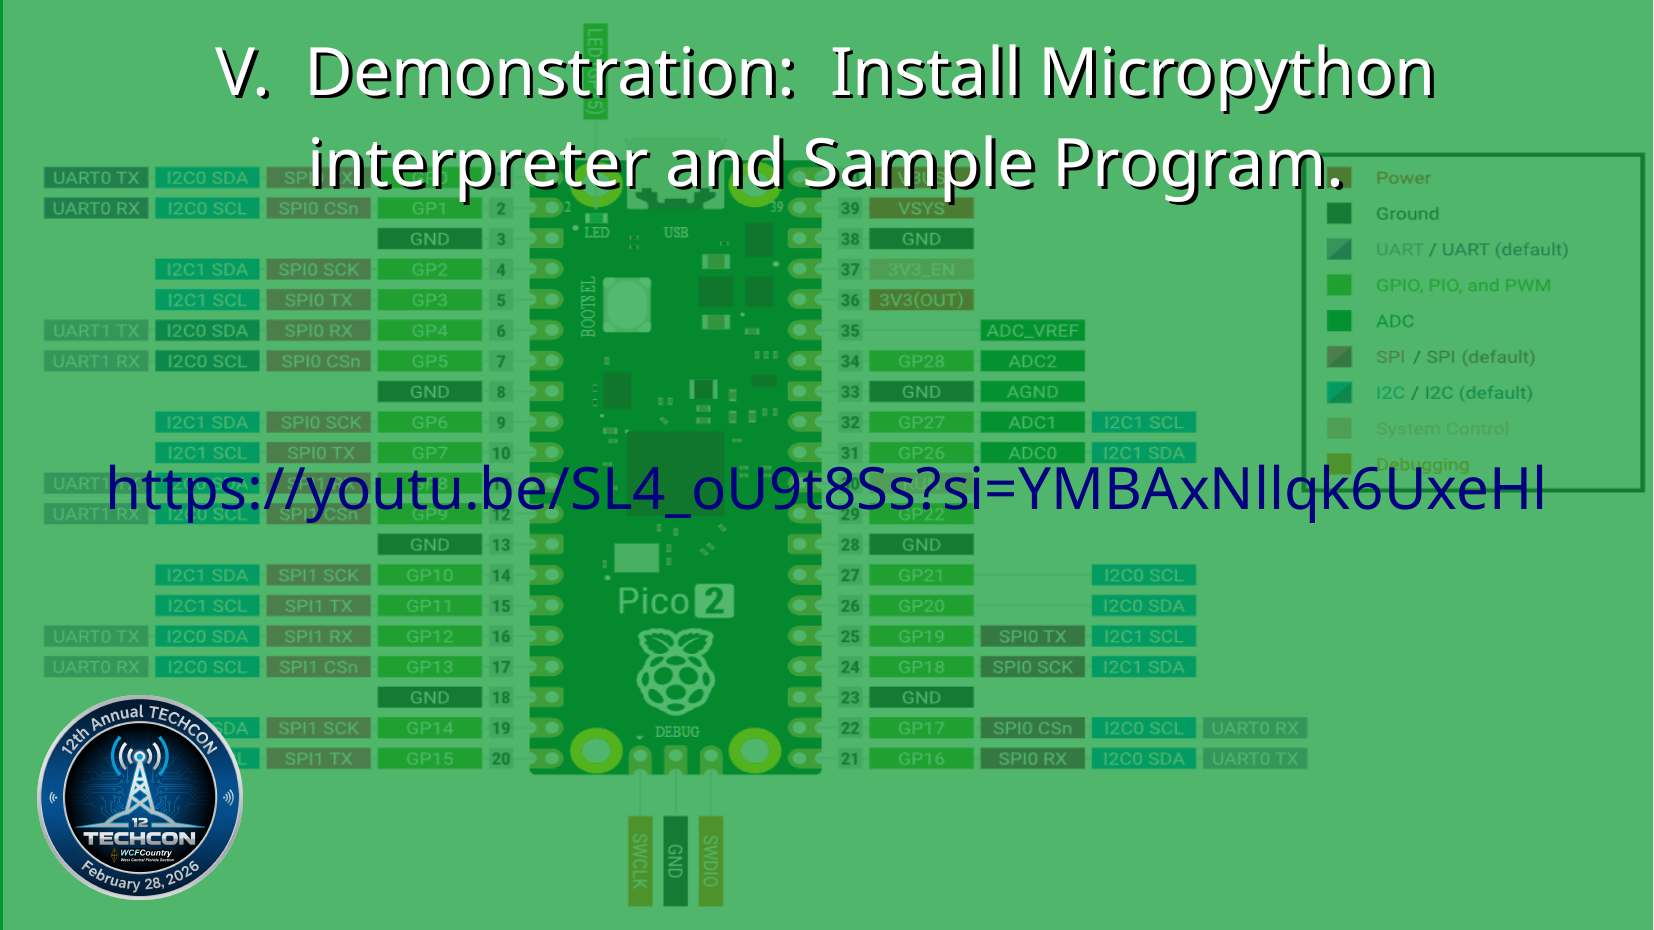

# V. Demonstration: Install Micropython interpreter and Sample Program.
https://youtu.be/SL4_oU9t8Ss?si=YMBAxNllqk6UxeHl